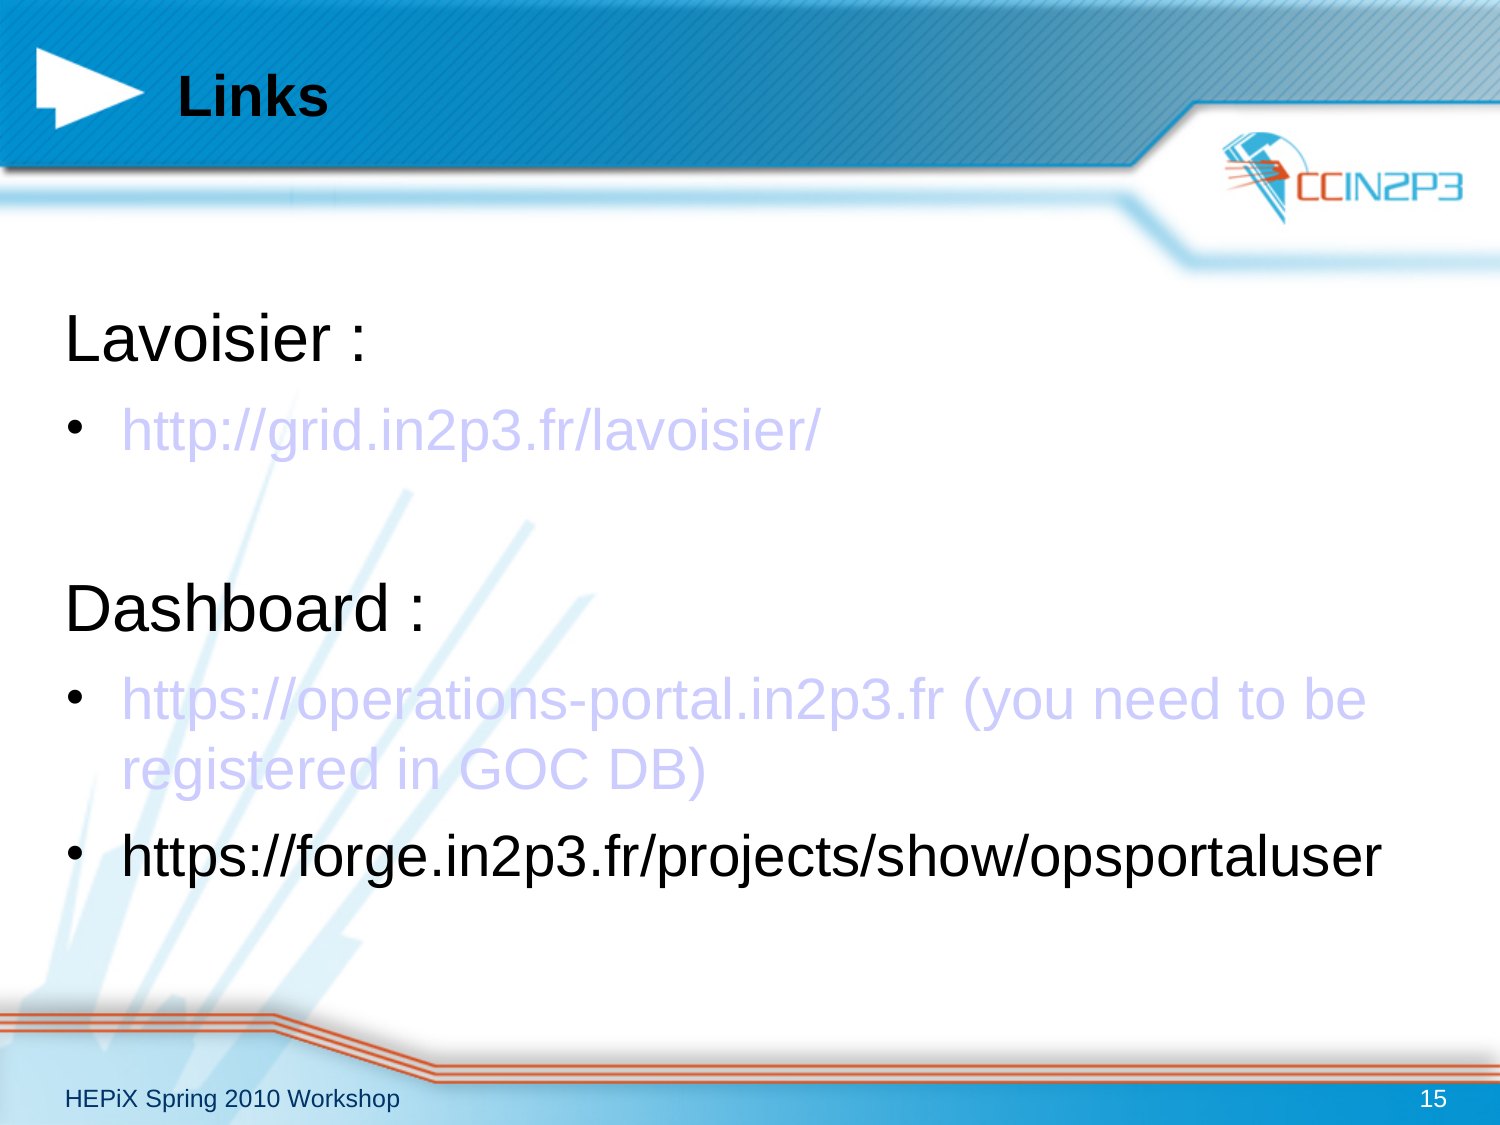

# Links
Lavoisier :
http://grid.in2p3.fr/lavoisier/
Dashboard :
https://operations-portal.in2p3.fr (you need to be registered in GOC DB)
https://forge.in2p3.fr/projects/show/opsportaluser
HEPiX Spring 2010 Workshop
15